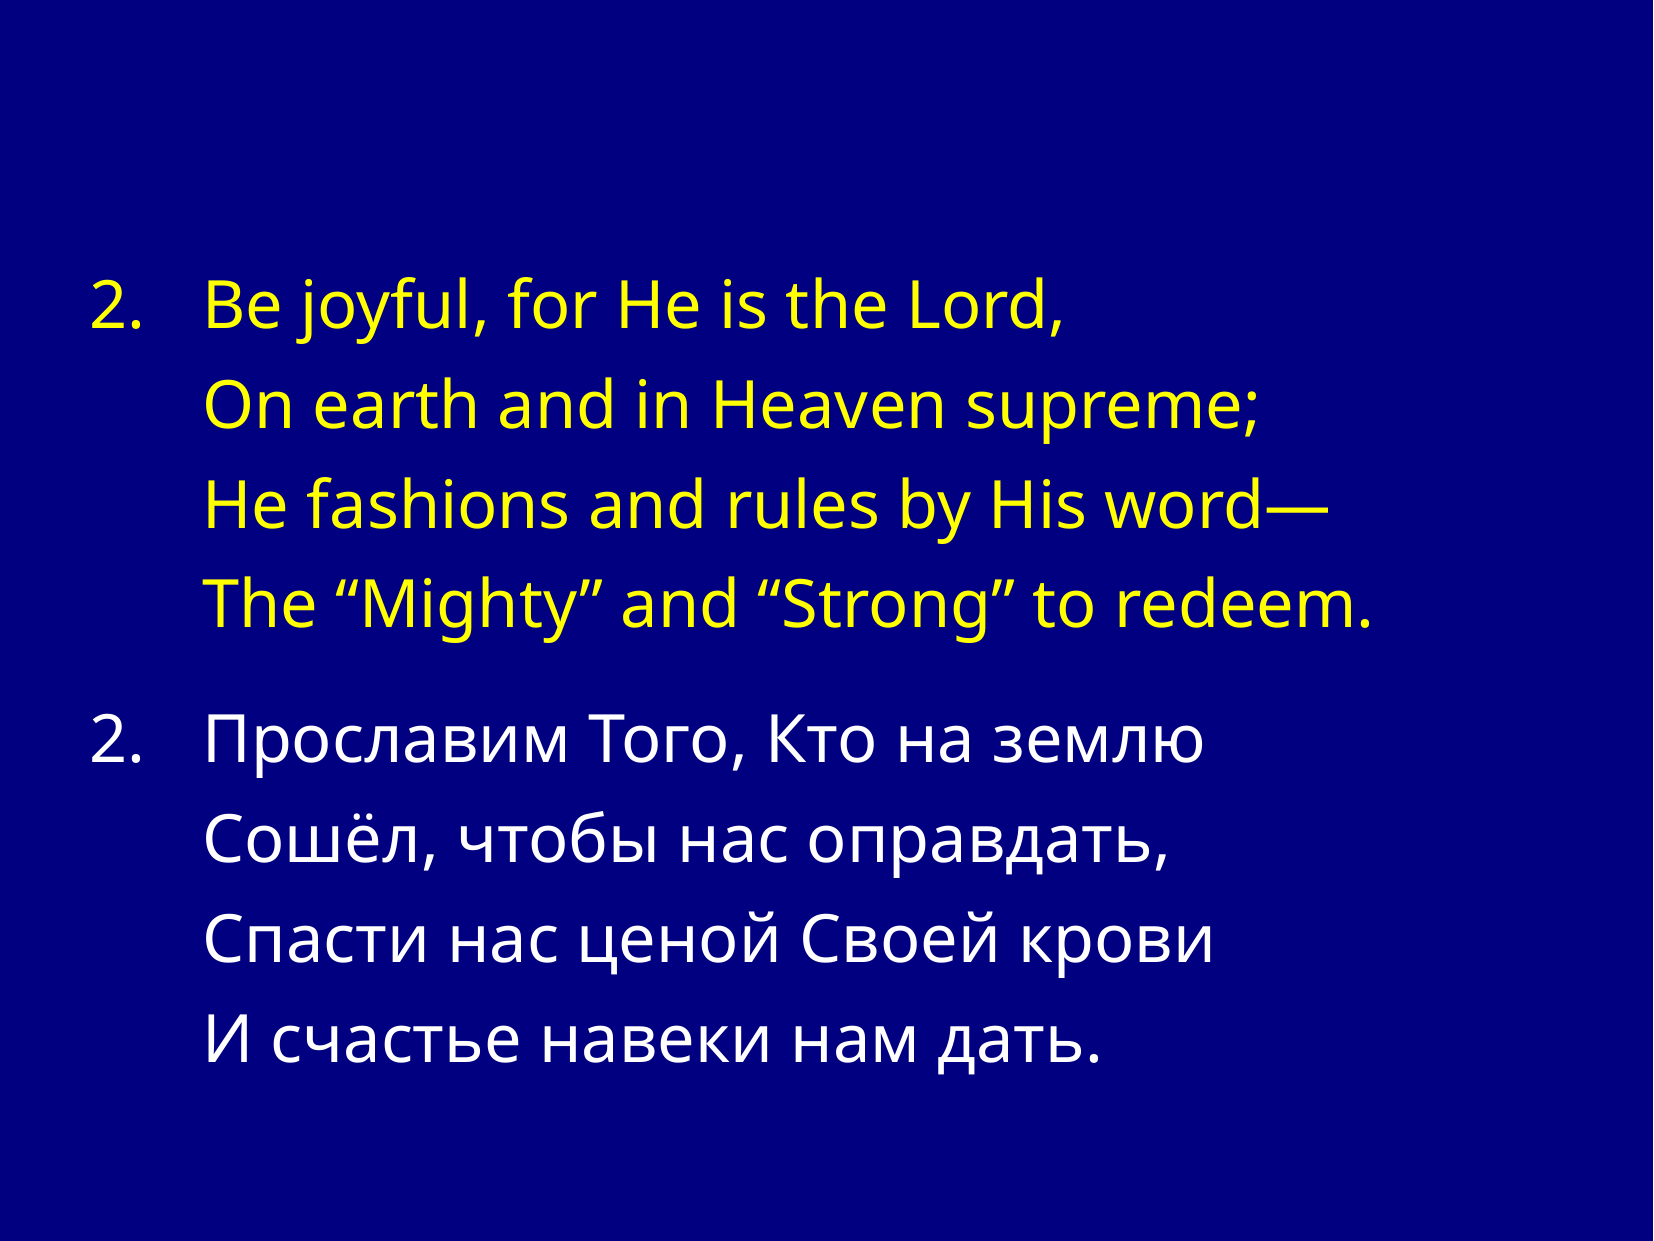

2.	Be joyful, for He is the Lord,
	On earth and in Heaven supreme;
	He fashions and rules by His word—
	The “Mighty” and “Strong” to redeem.
2.	Прославим Того, Кто на землю
	Сошёл, чтобы нас оправдать,
	Спасти нас ценой Своей крови
	И счастье навеки нам дать.